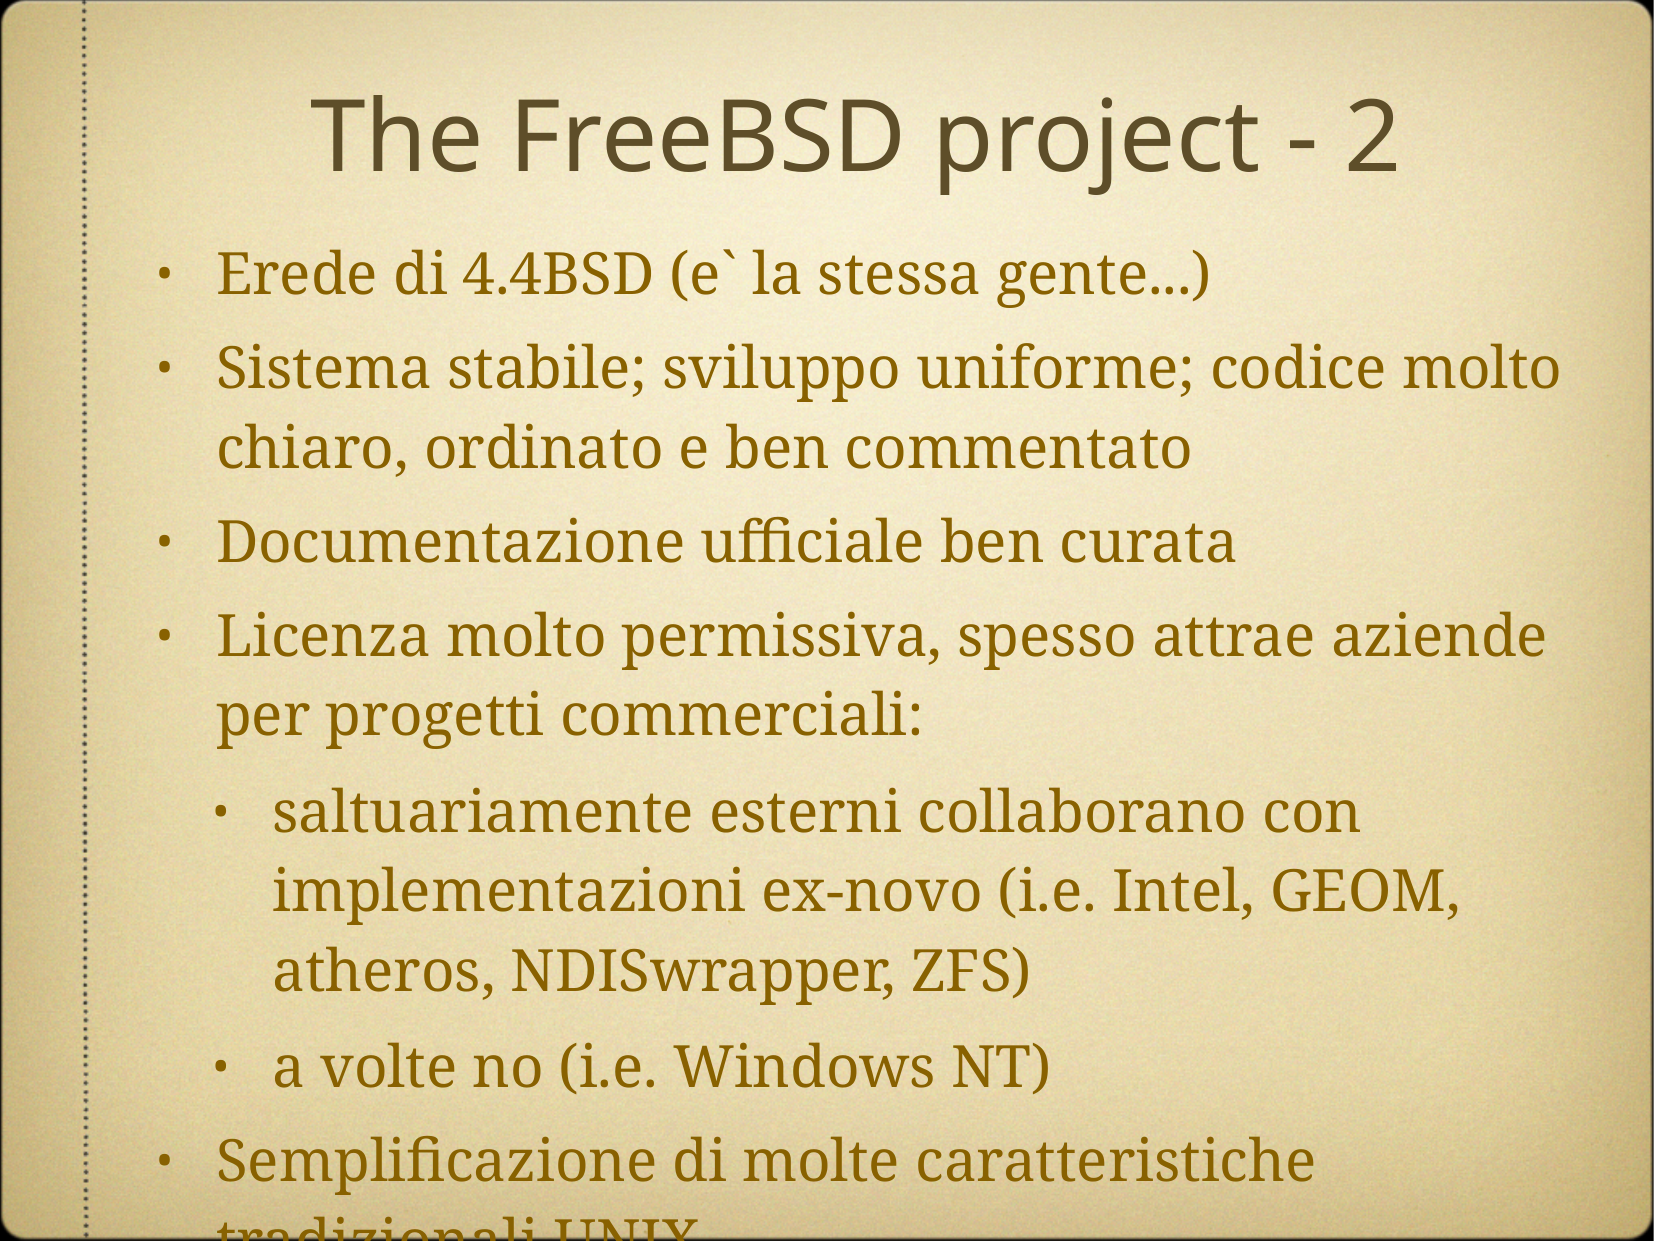

# The FreeBSD project - 2
Erede di 4.4BSD (e` la stessa gente...)
Sistema stabile; sviluppo uniforme; codice molto chiaro, ordinato e ben commentato
Documentazione ufficiale ben curata
Licenza molto permissiva, spesso attrae aziende per progetti commerciali:
saltuariamente esterni collaborano con implementazioni ex-novo (i.e. Intel, GEOM, atheros, NDISwrapper, ZFS)
a volte no (i.e. Windows NT)
Semplificazione di molte caratteristiche tradizionali UNIX